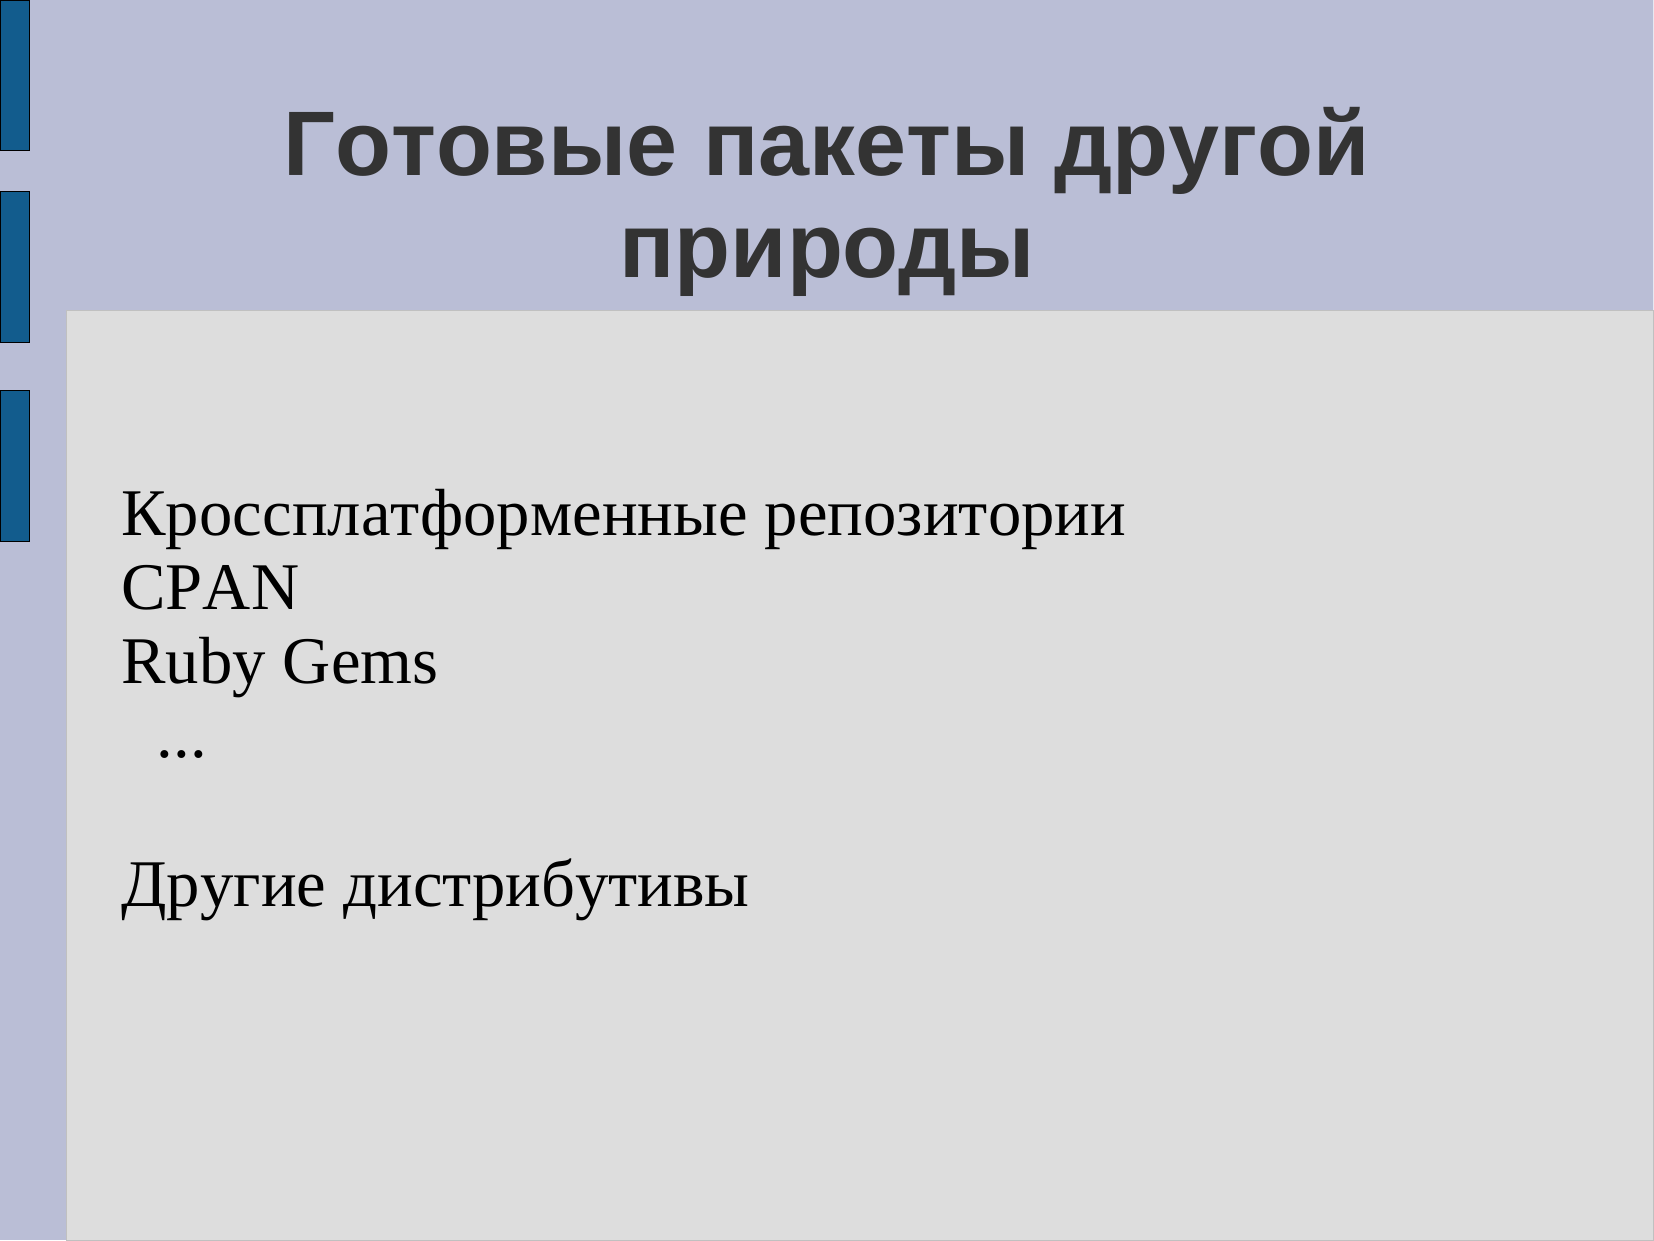

# Готовые пакеты другой природы
Кроссплатформенные репозитории
CPAN
Ruby Gems
...
Другие дистрибутивы